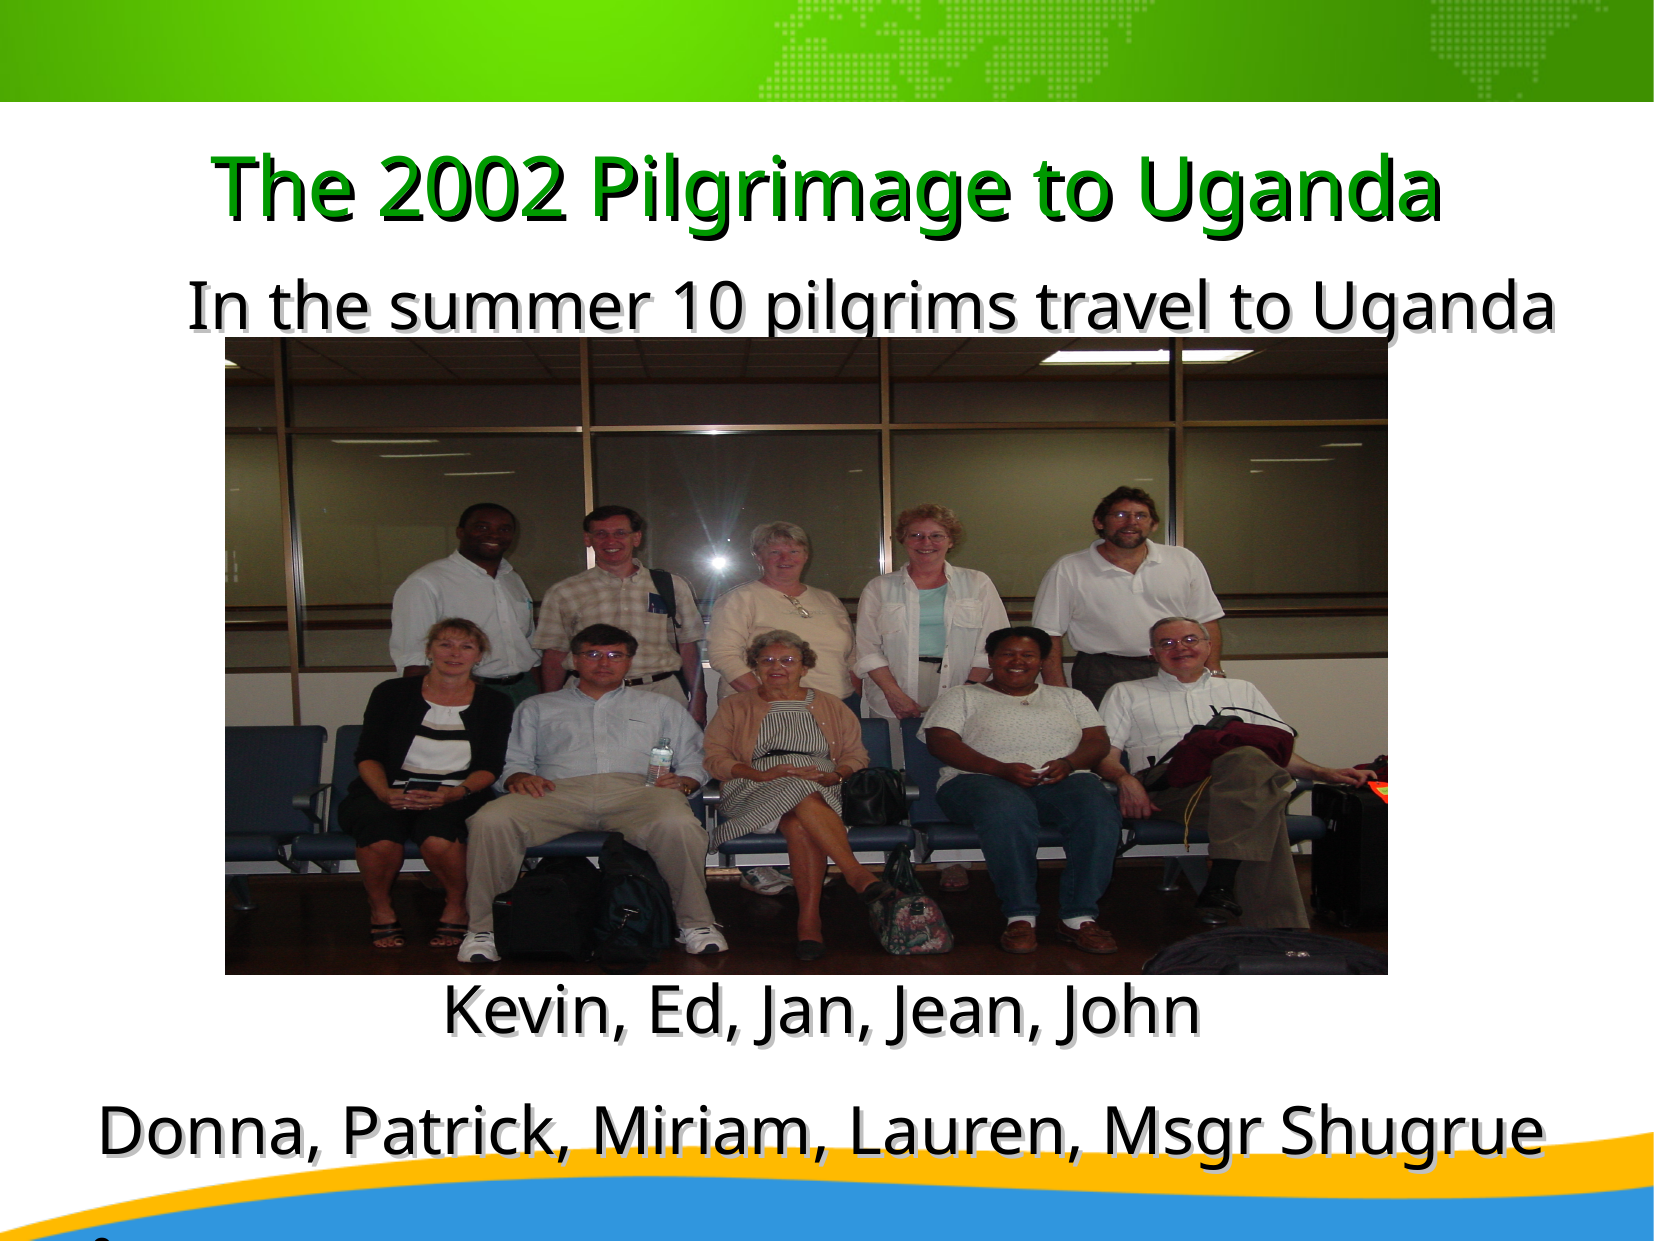

# The 2002 Pilgrimage to Uganda
In the summer 10 pilgrims travel to Uganda
Kevin, Ed, Jan, Jean, John
Donna, Patrick, Miriam, Lauren, Msgr Shugrue